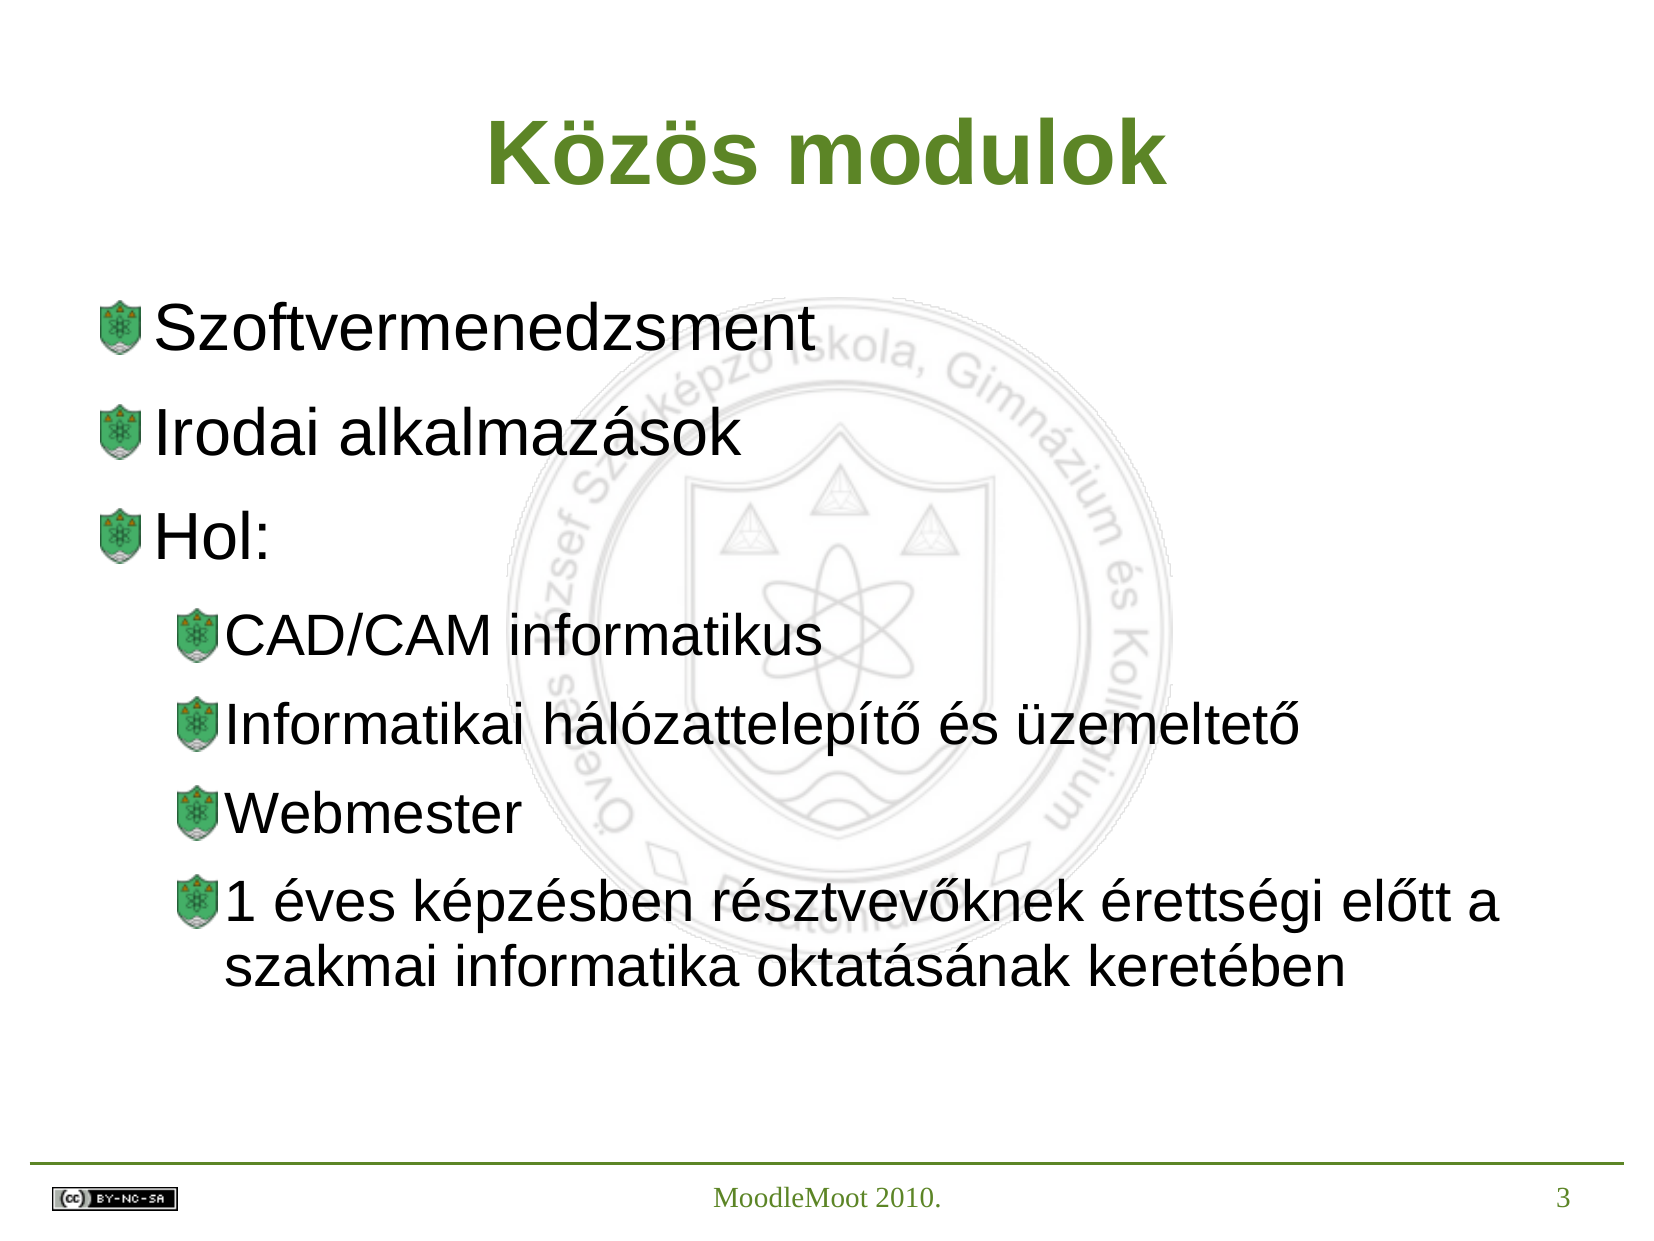

# Közös modulok
Szoftvermenedzsment
Irodai alkalmazások
Hol:
CAD/CAM informatikus
Informatikai hálózattelepítő és üzemeltető
Webmester
1 éves képzésben résztvevőknek érettségi előtt a szakmai informatika oktatásának keretében
MoodleMoot 2010.
3